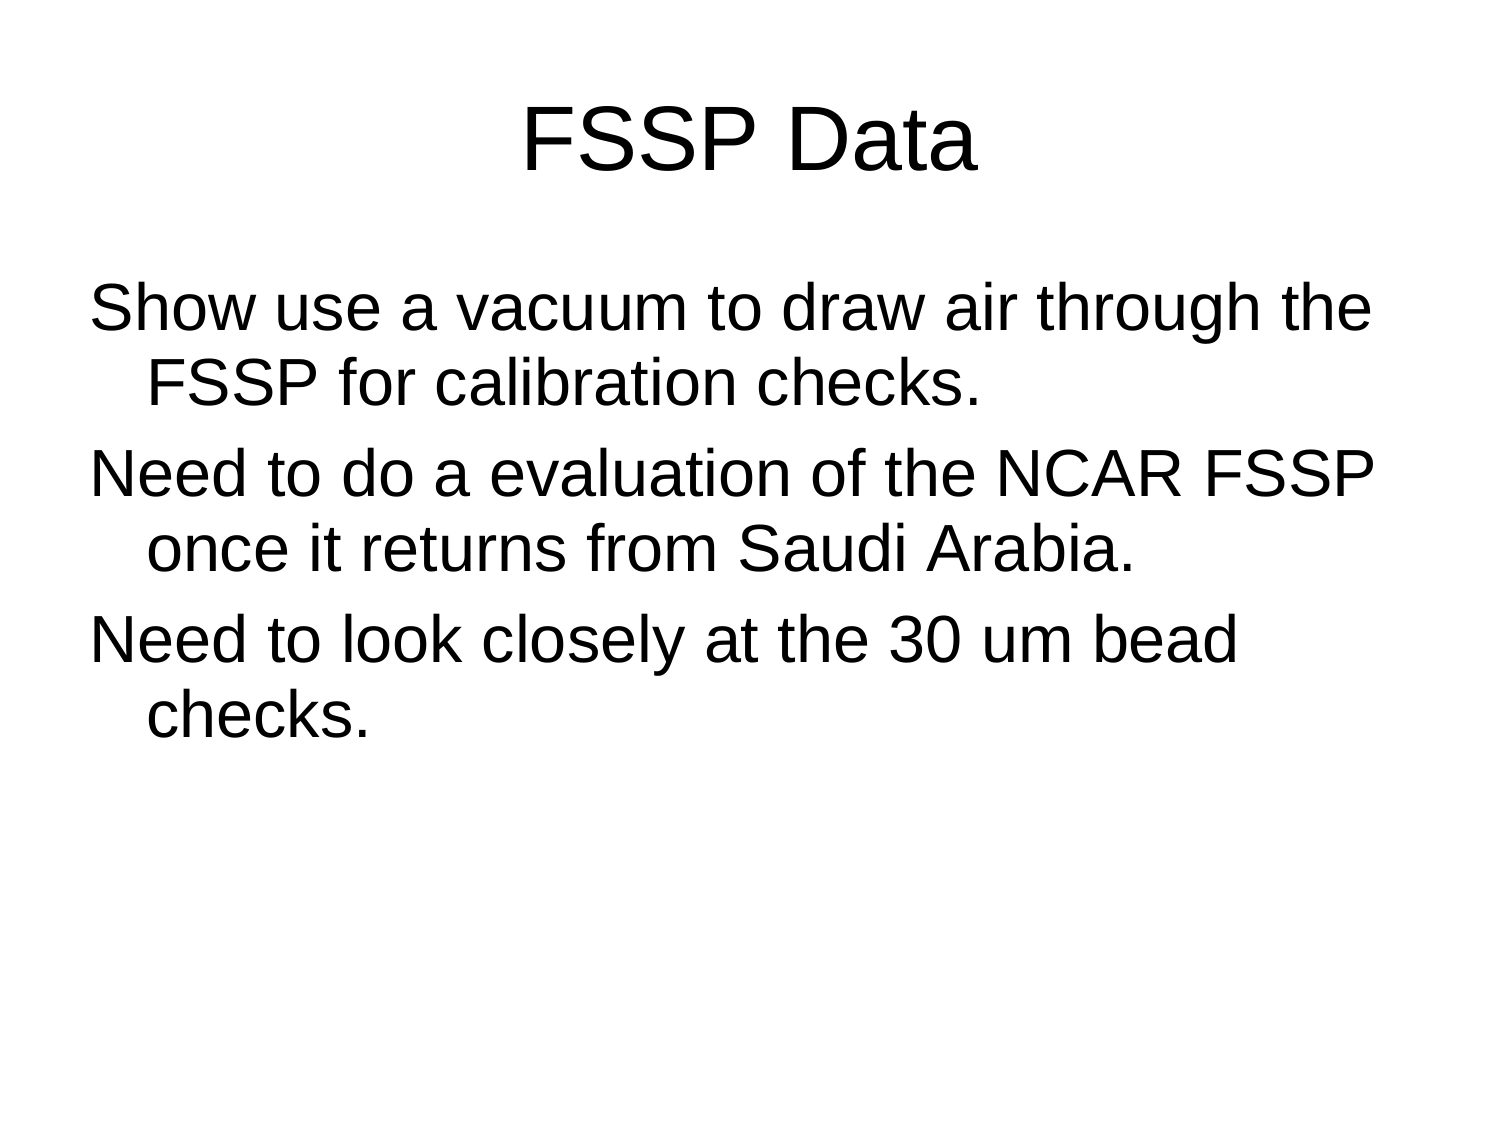

# FSSP Data
Show use a vacuum to draw air through the FSSP for calibration checks.
Need to do a evaluation of the NCAR FSSP once it returns from Saudi Arabia.
Need to look closely at the 30 um bead checks.